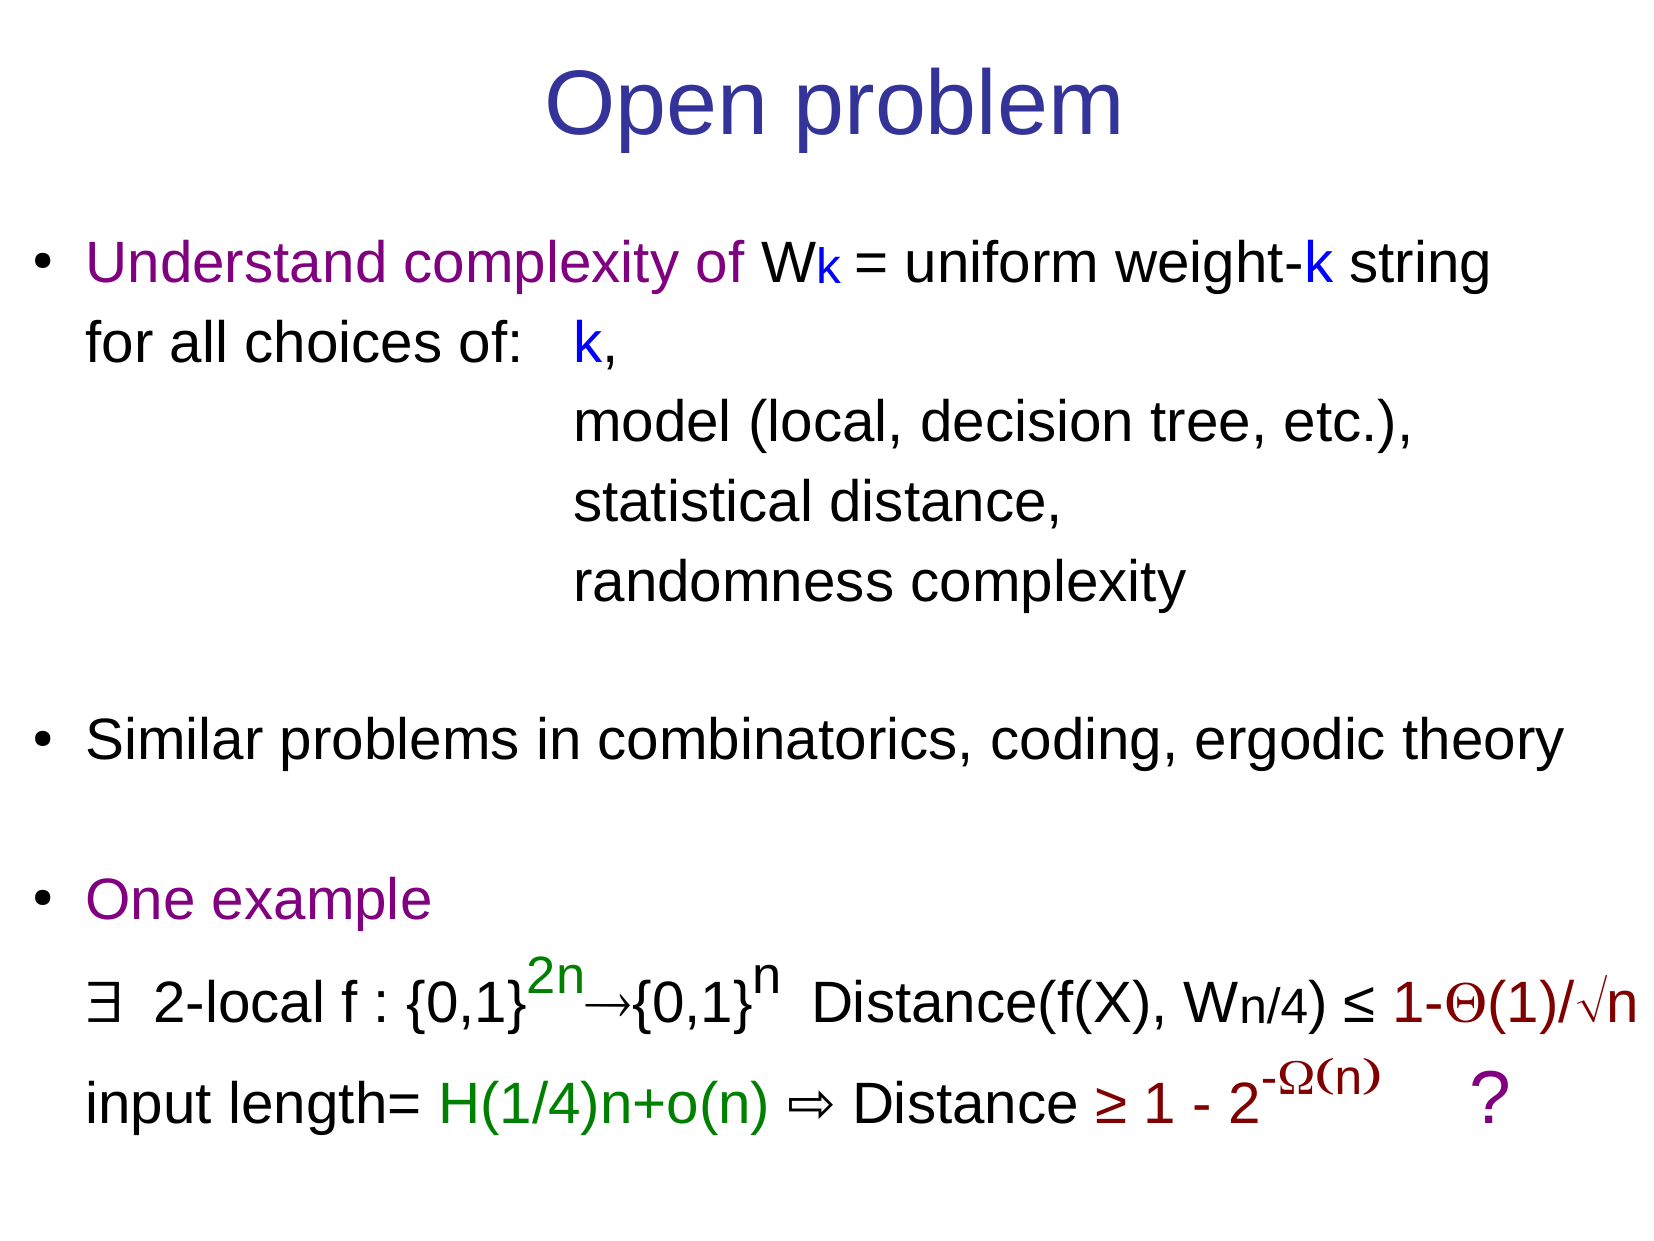

Open problem
# Understand complexity of Wk = uniform weight-k string
for all choices of: k,
 model (local, decision tree, etc.),
 statistical distance,
 randomness complexity
Similar problems in combinatorics, coding, ergodic theory
One example
 2-local f : {0,1}2n{0,1}n Distance(f(X), Wn/4) ≤ 1-Q(1)/n
input length= H(1/4)n+o(n) ⇨ Distance ≥ 1 - 2-(n) ?